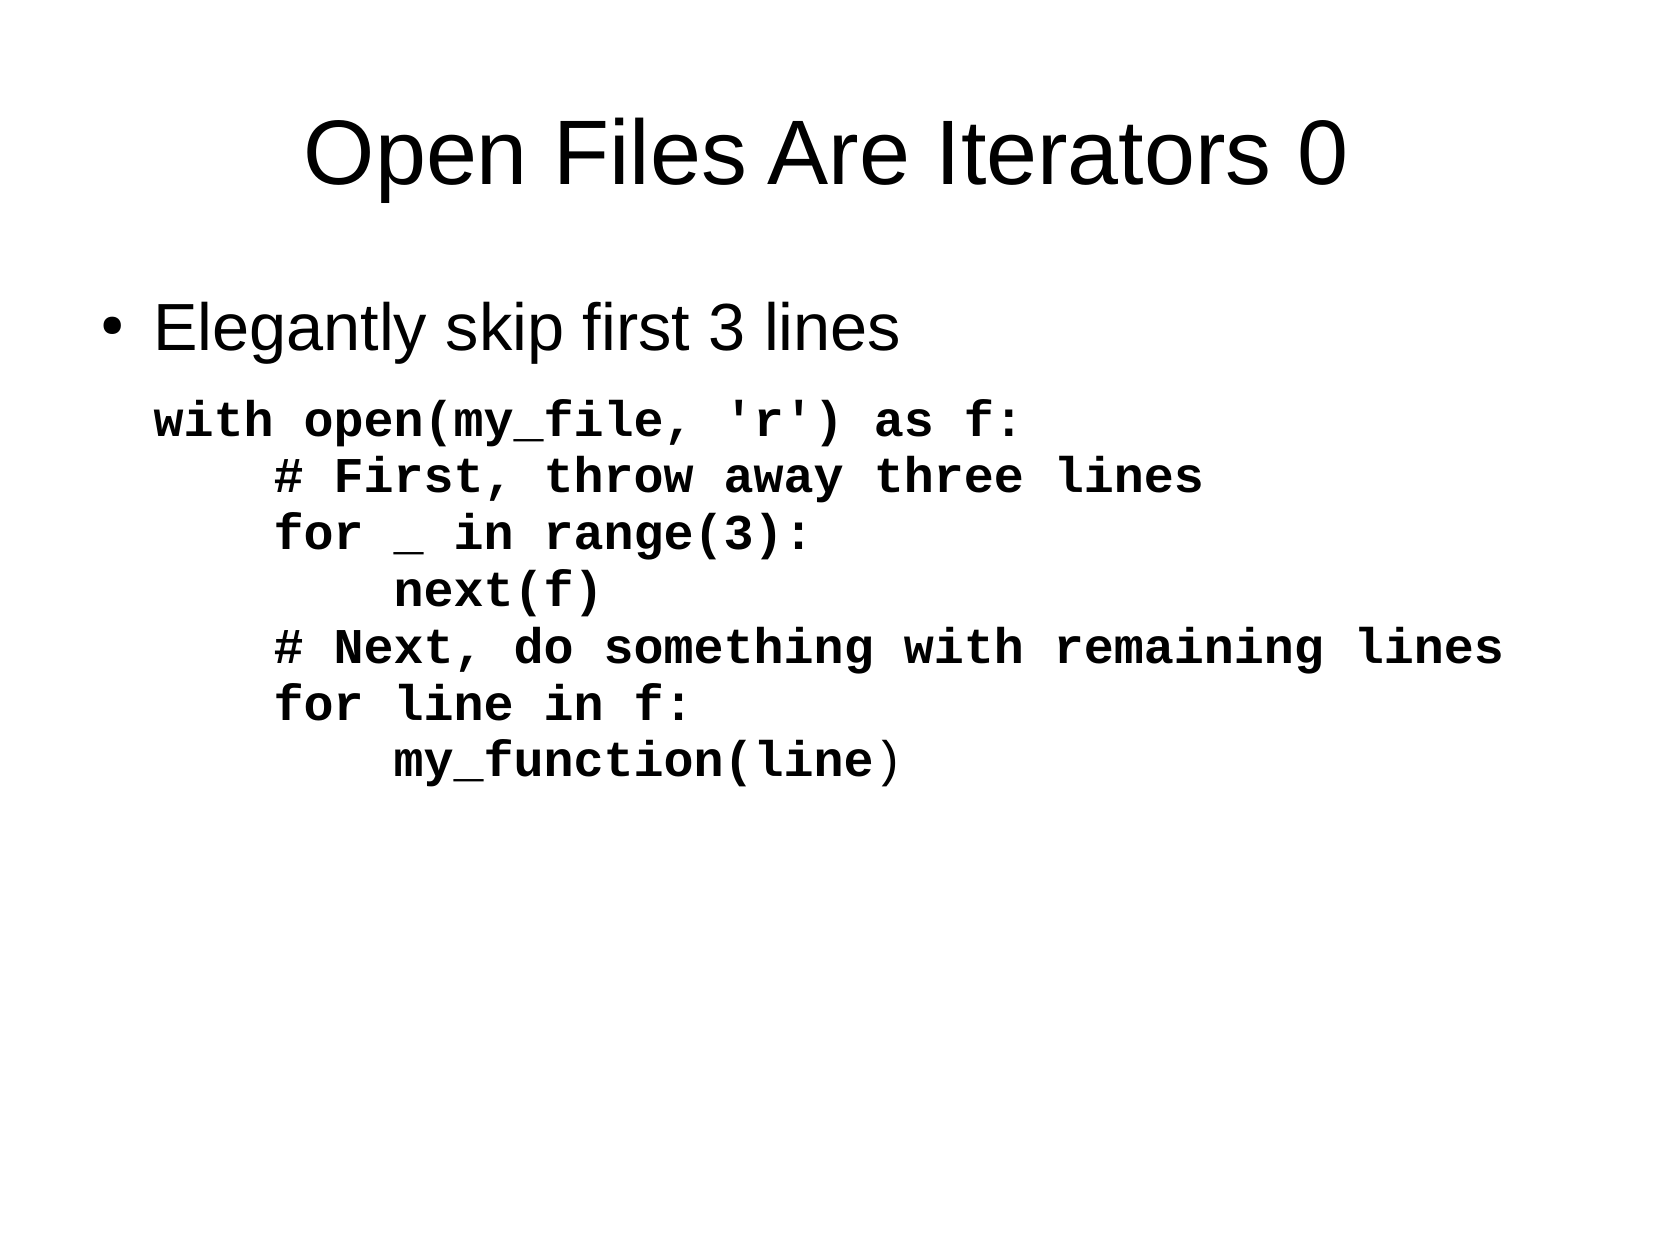

# Open Files Are Iterators 0
Elegantly skip first 3 lines
with open(my_file, 'r') as f:
 # First, throw away three lines
 for _ in range(3):
 next(f)
 # Next, do something with remaining lines
 for line in f:
 my_function(line)